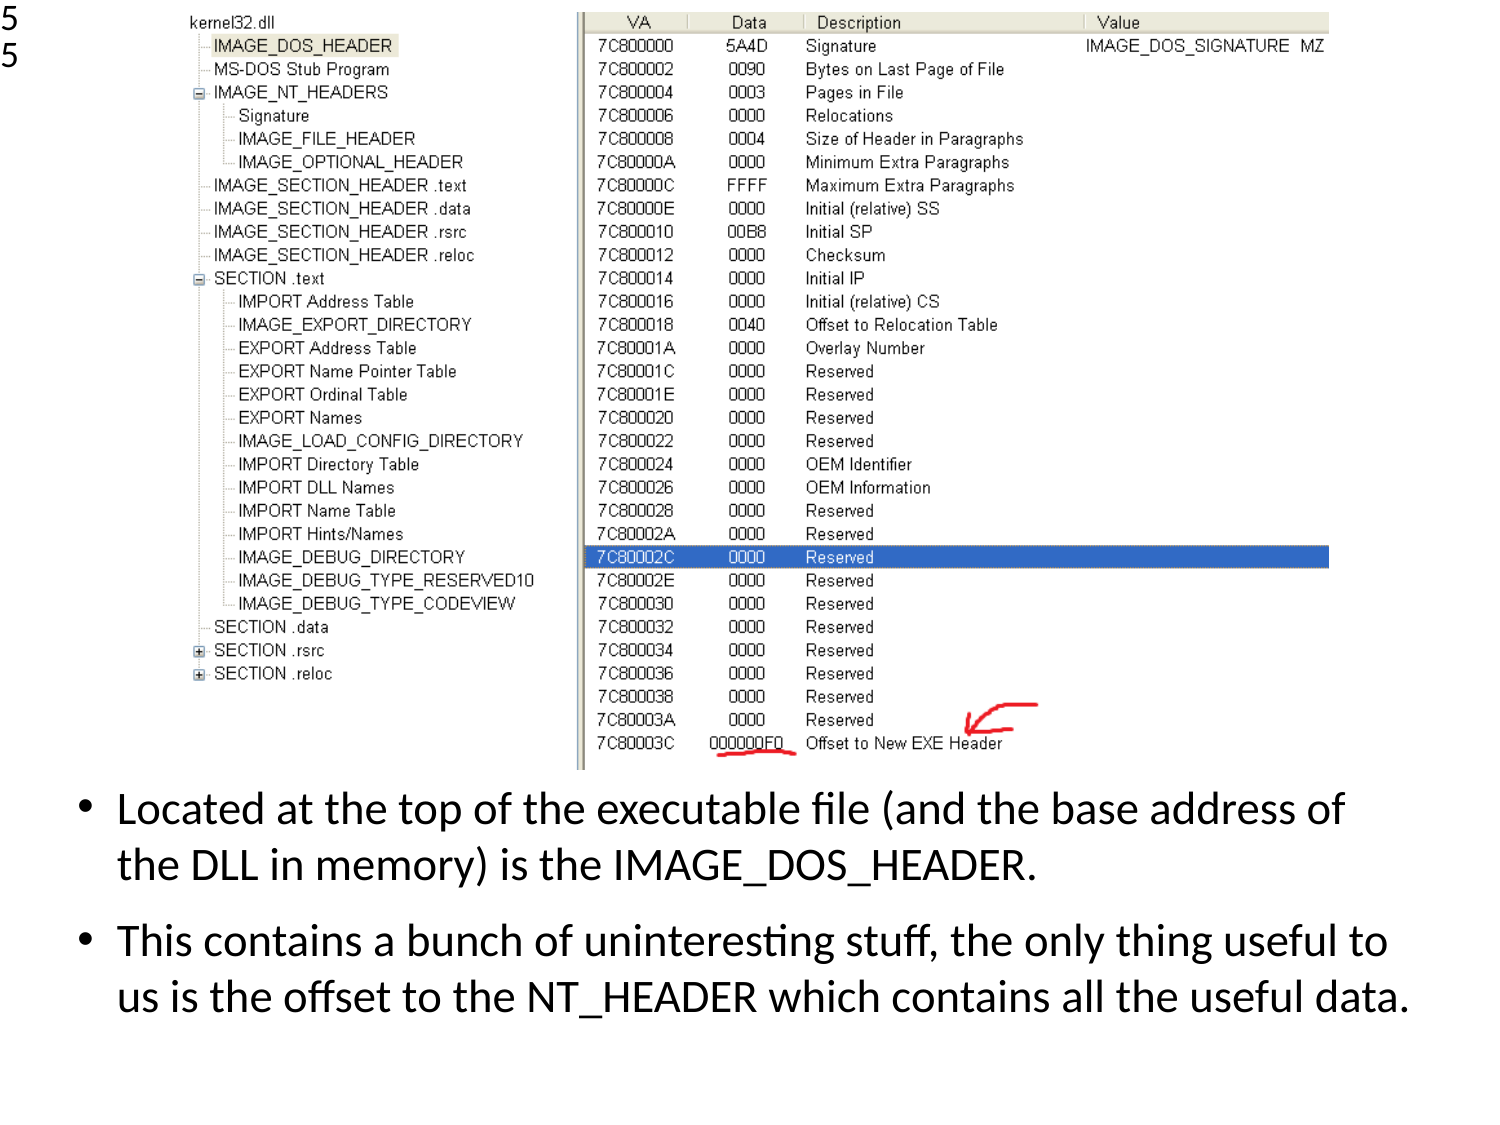

# Located at the top of the executable file (and the base address of the DLL in memory) is the IMAGE_DOS_HEADER.
This contains a bunch of uninteresting stuff, the only thing useful to us is the offset to the NT_HEADER which contains all the useful data.